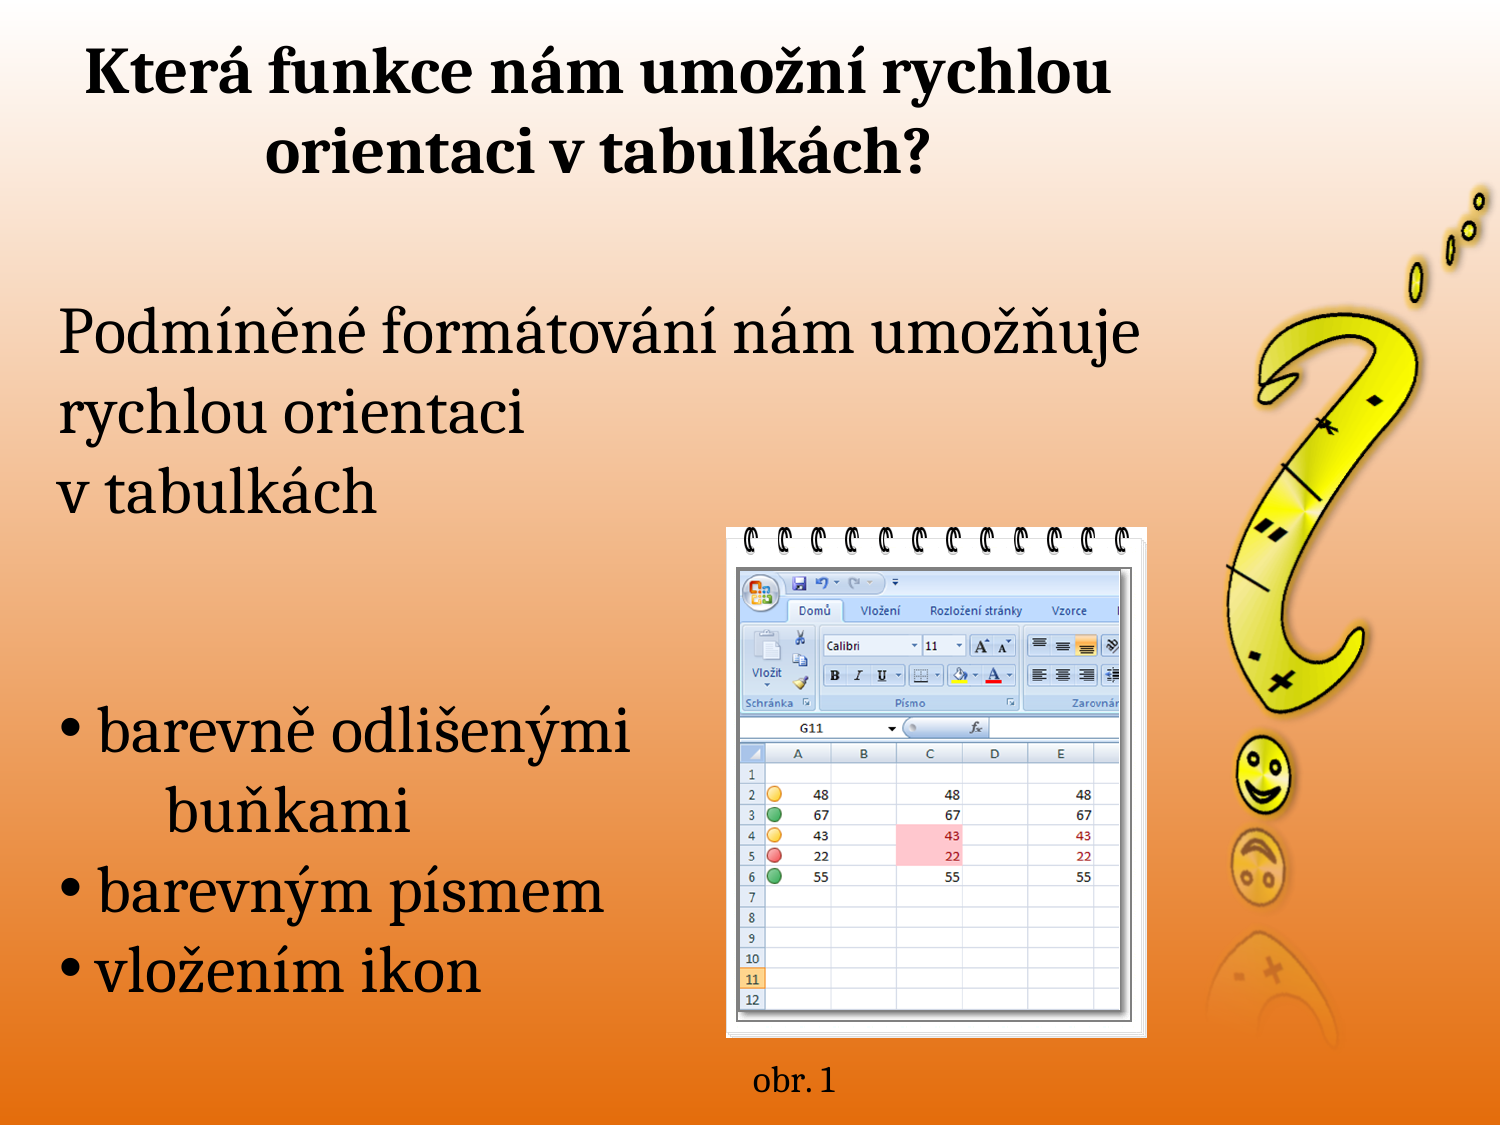

Která funkce nám umožní rychlou orientaci v tabulkách?
Podmíněné formátování nám umožňuje rychlou orientaci
v tabulkách
 barevně odlišenými
	buňkami
 barevným písmem
 vložením ikon
obr. 1